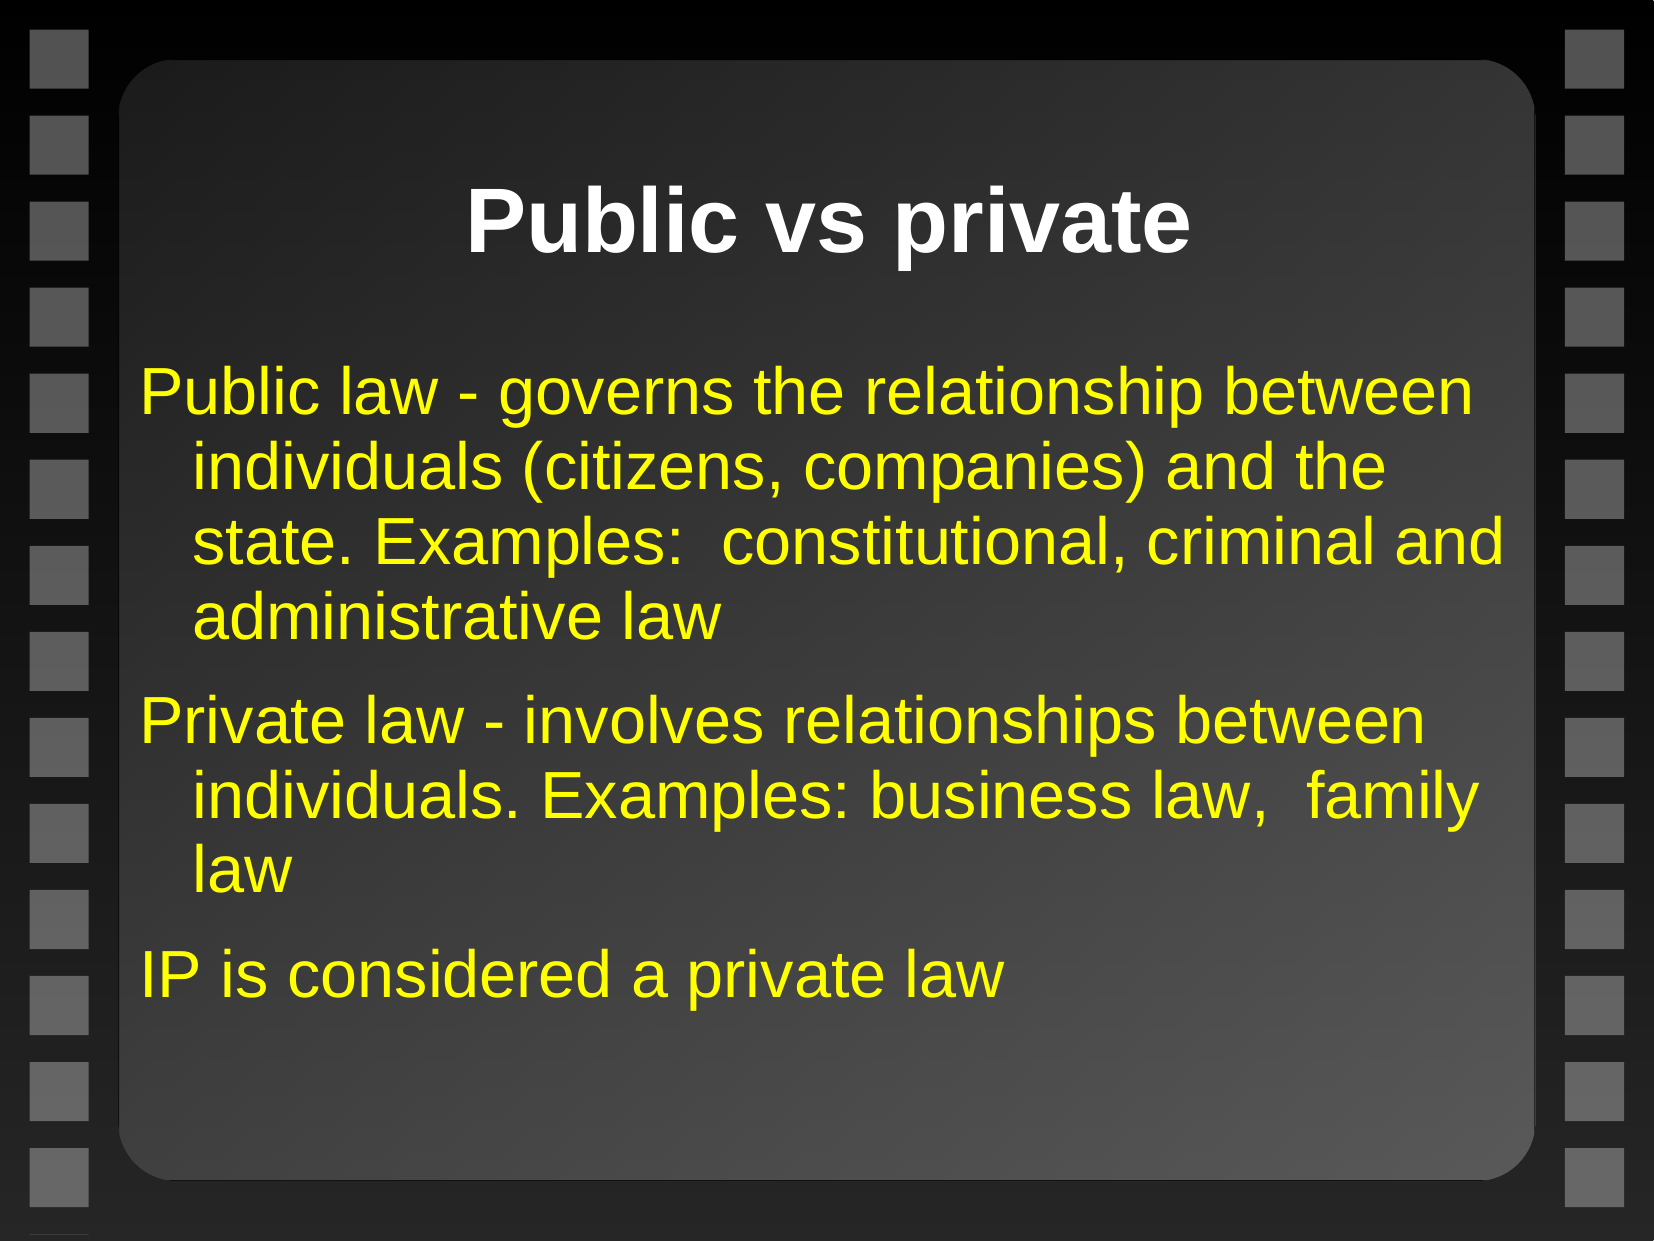

# Public vs private
Public law - governs the relationship between individuals (citizens, companies) and the state. Examples: constitutional, criminal and administrative law
Private law - involves relationships between individuals. Examples: business law, family law
IP is considered a private law